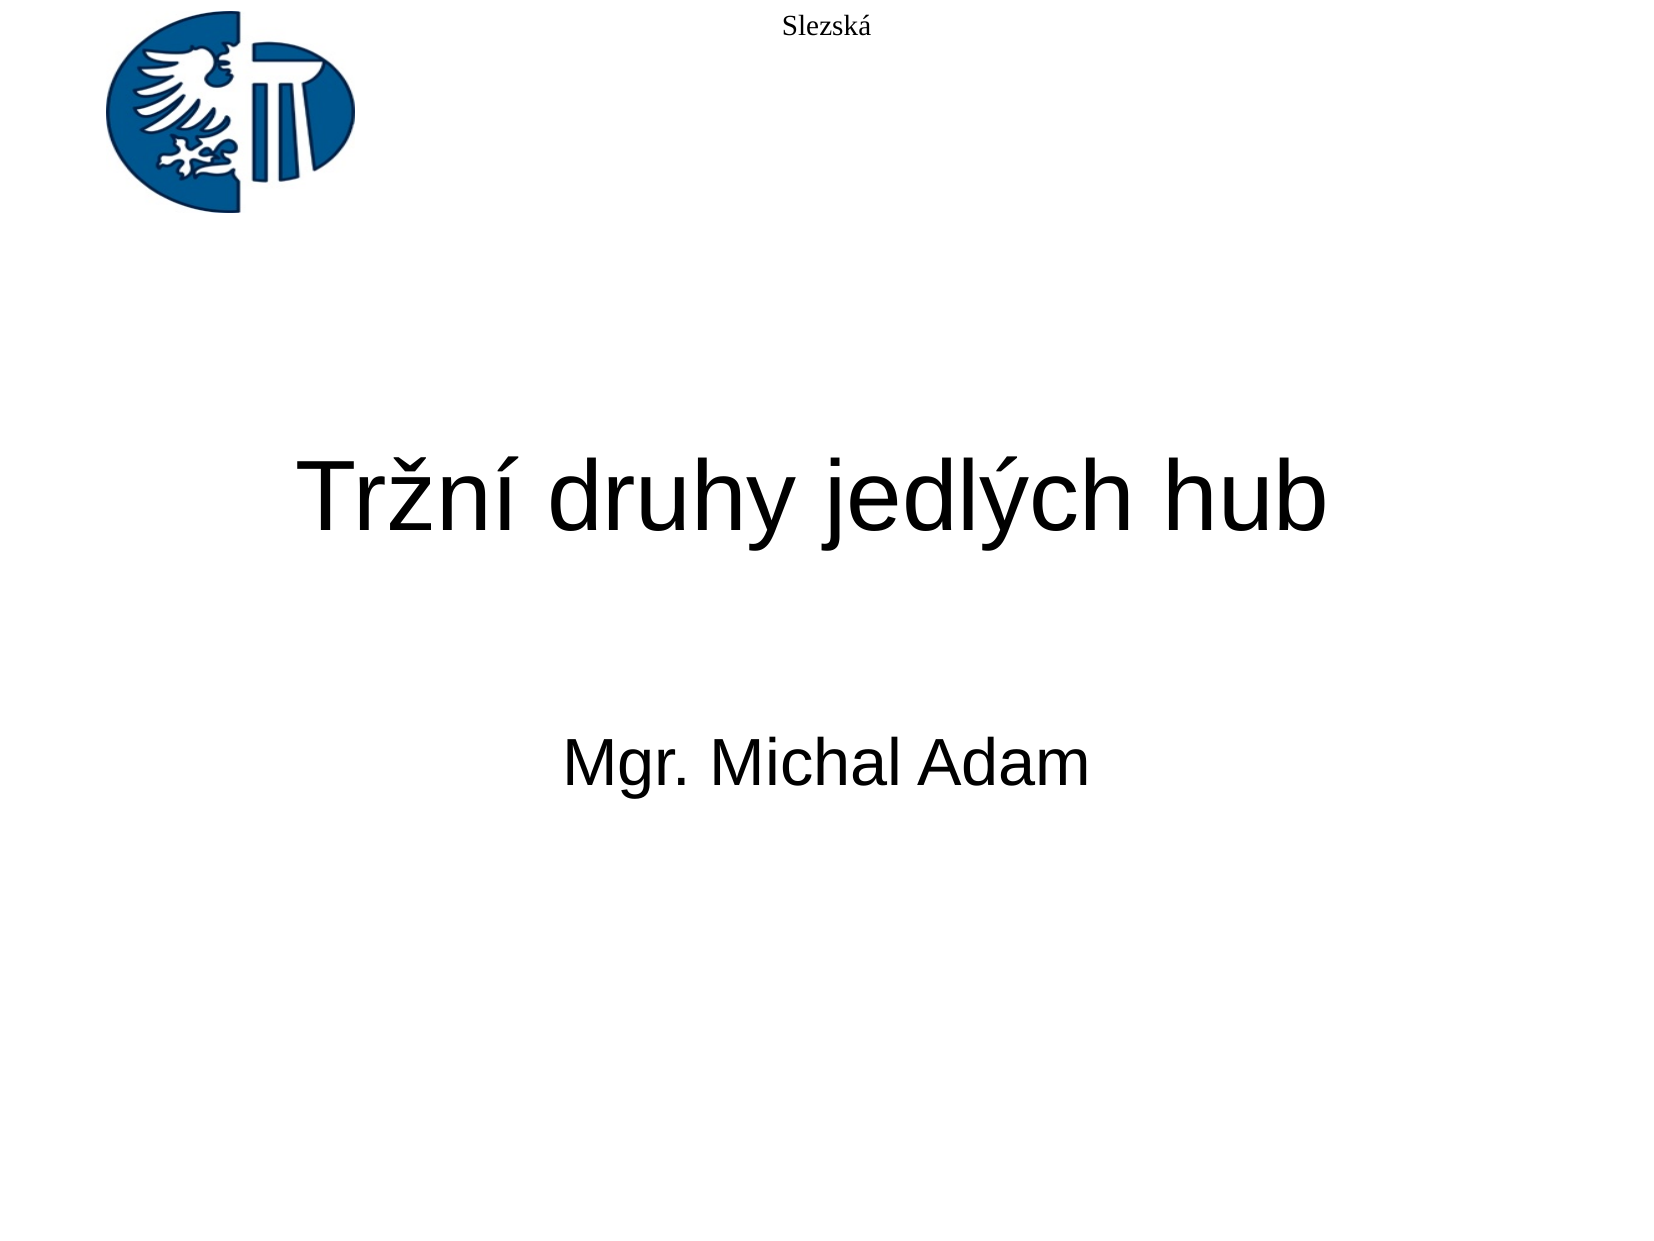

ahoj
# Tržní druhy jedlých hub
Mgr. Michal Adam